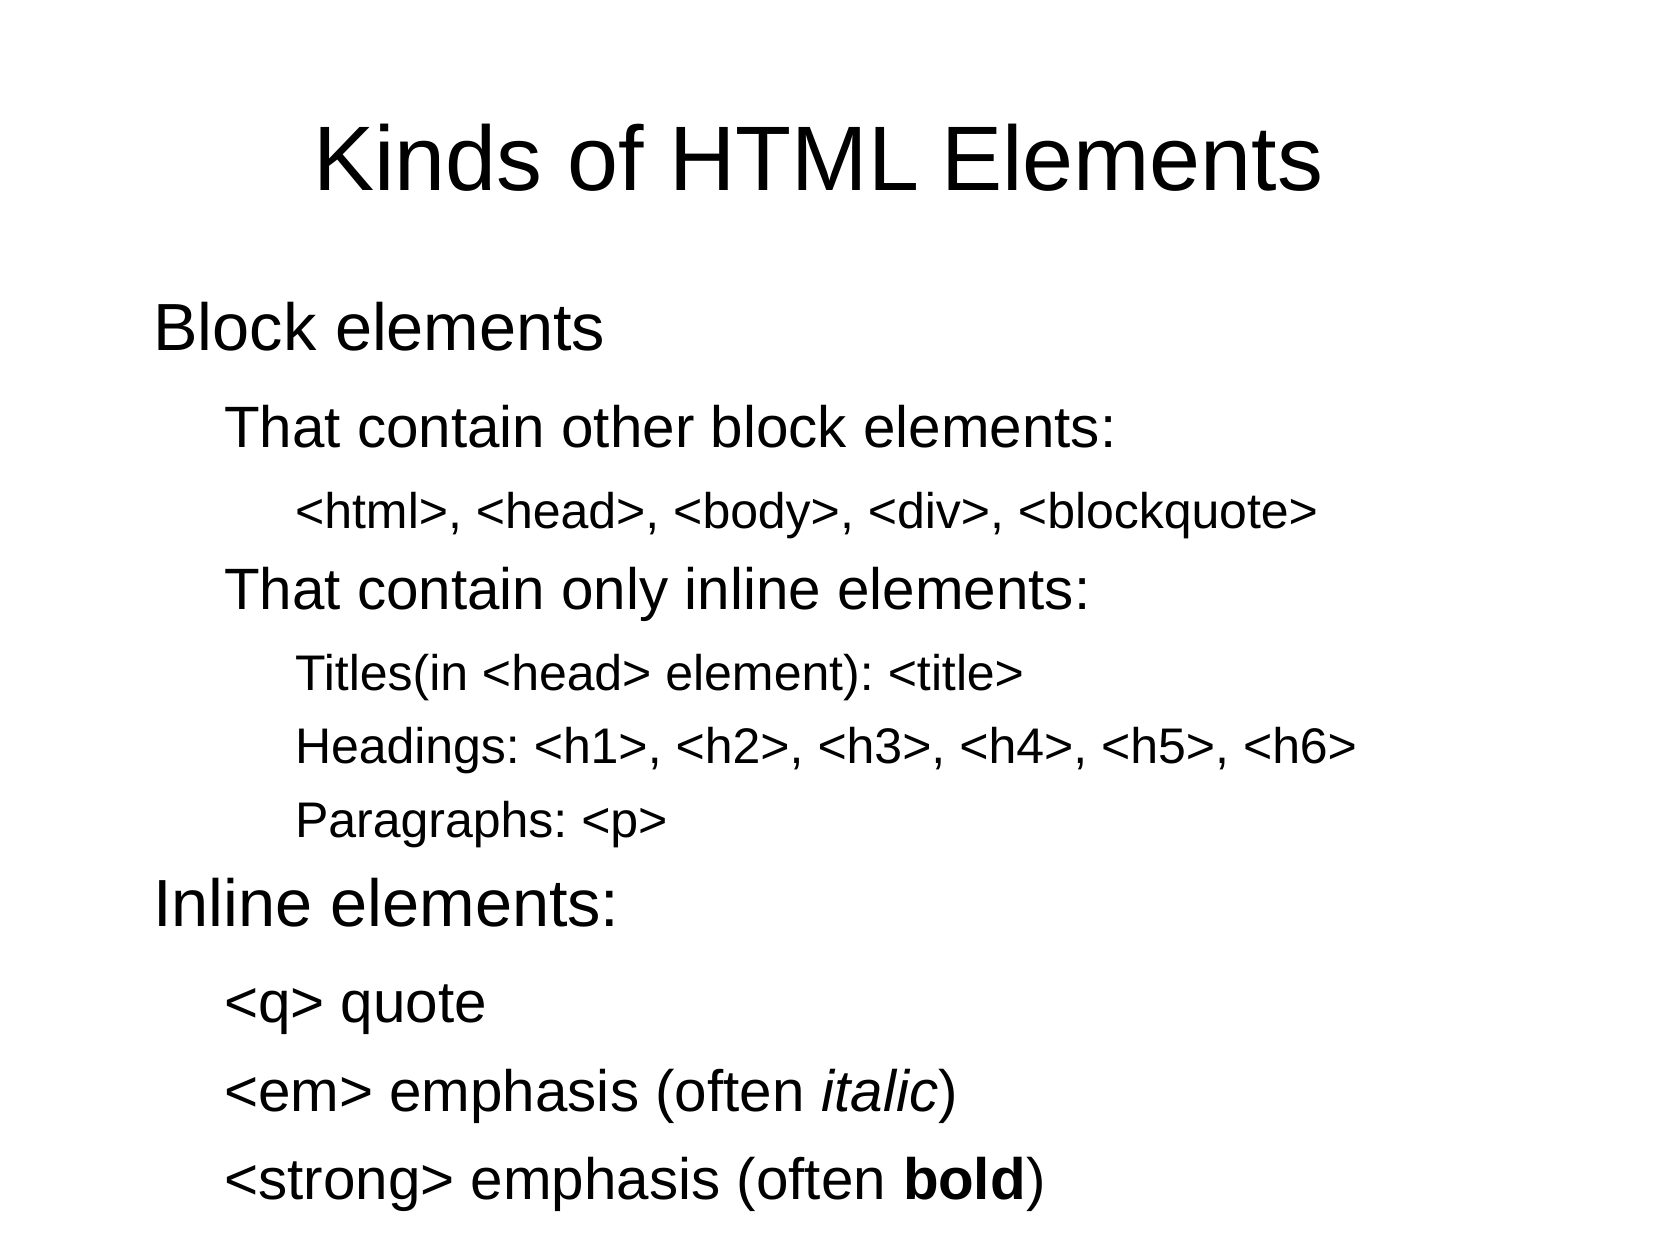

# Kinds of HTML Elements
Block elements
That contain other block elements:
<html>, <head>, <body>, <div>, <blockquote>
That contain only inline elements:
Titles(in <head> element): <title>
Headings: <h1>, <h2>, <h3>, <h4>, <h5>, <h6>
Paragraphs: <p>
Inline elements:
<q> quote
<em> emphasis (often italic)
<strong> emphasis (often bold)